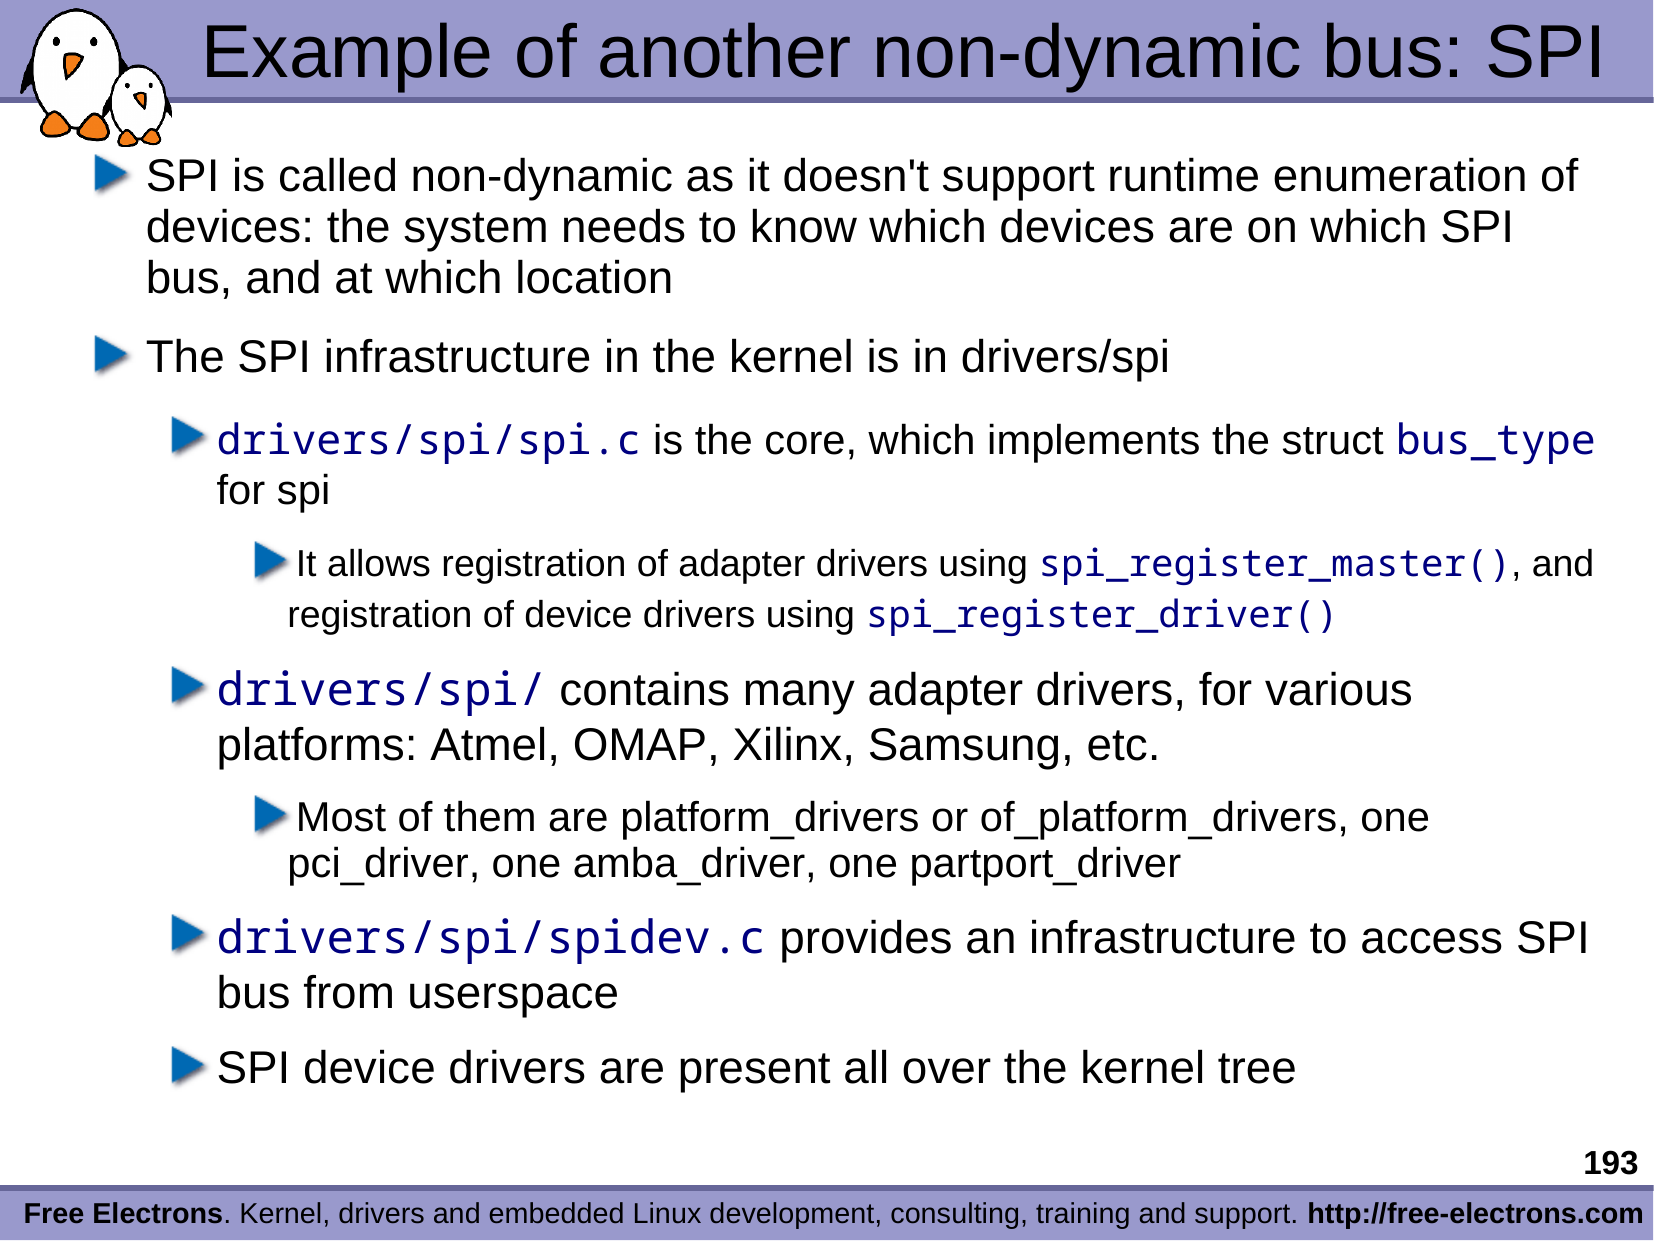

# Example of another non-dynamic bus: SPI
SPI is called non-dynamic as it doesn't support runtime enumeration of devices: the system needs to know which devices are on which SPI bus, and at which location
The SPI infrastructure in the kernel is in drivers/spi
drivers/spi/spi.c is the core, which implements the struct bus_type for spi
It allows registration of adapter drivers using spi_register_master(), and registration of device drivers using spi_register_driver()
drivers/spi/ contains many adapter drivers, for various platforms: Atmel, OMAP, Xilinx, Samsung, etc.
Most of them are platform_drivers or of_platform_drivers, one pci_driver, one amba_driver, one partport_driver
drivers/spi/spidev.c provides an infrastructure to access SPI bus from userspace
SPI device drivers are present all over the kernel tree